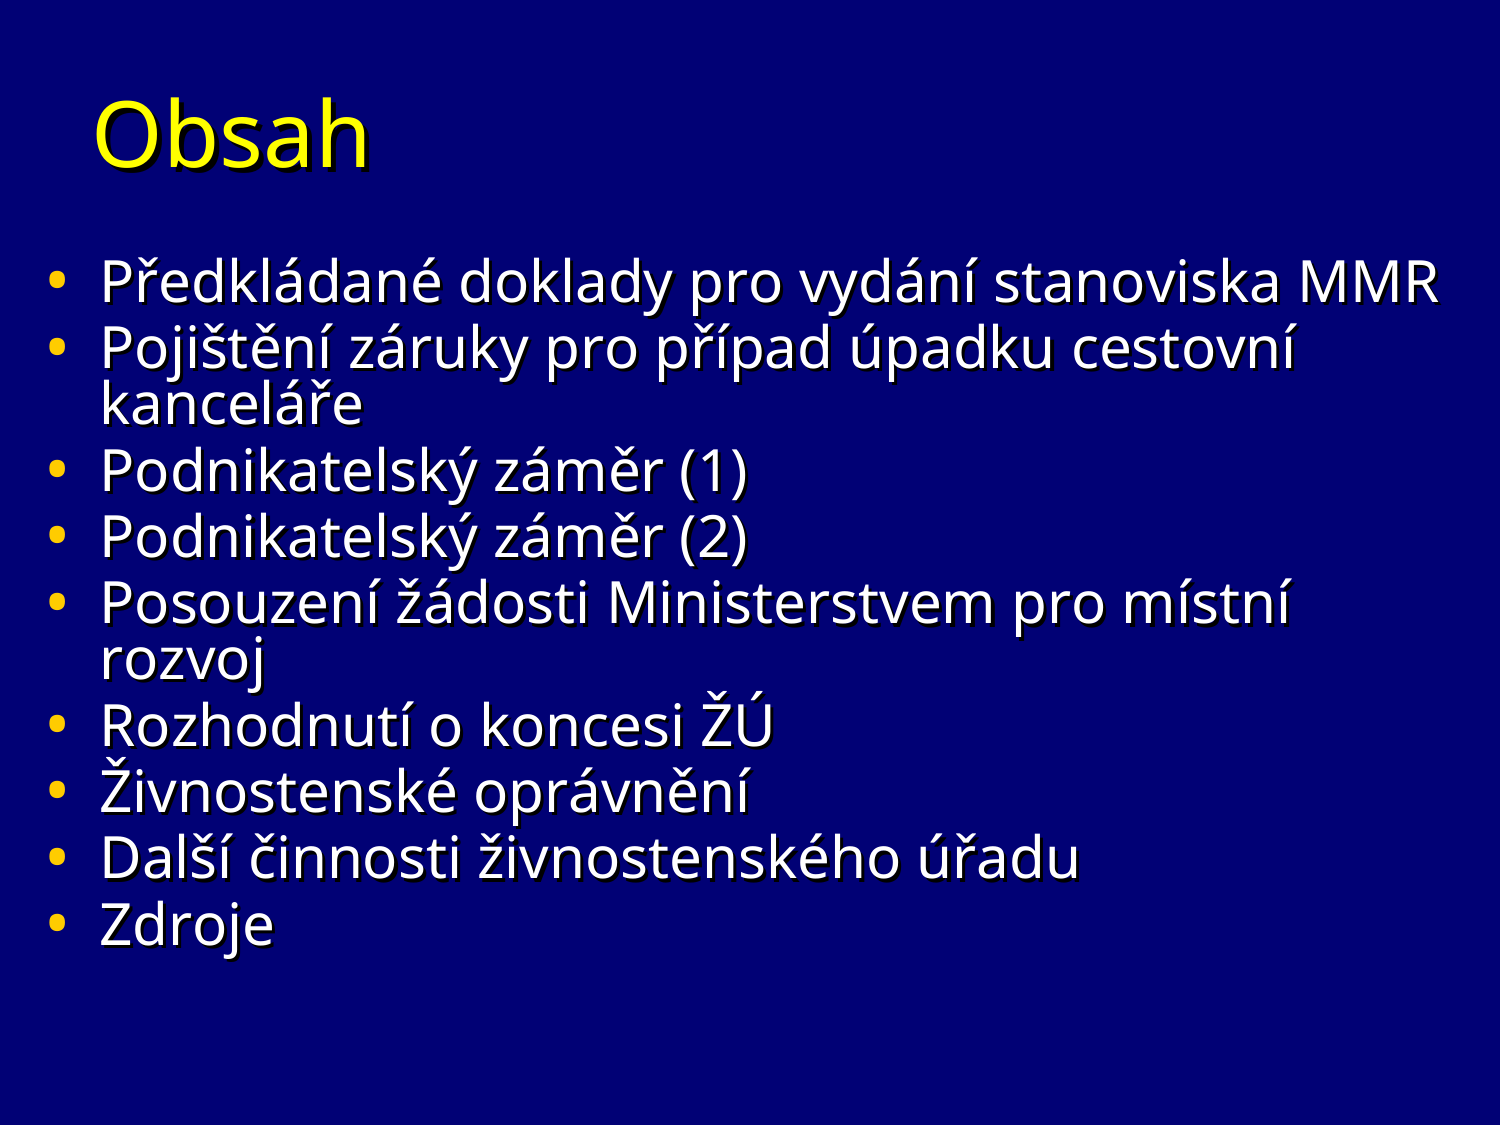

# Obsah
Předkládané doklady pro vydání stanoviska MMR
Pojištění záruky pro případ úpadku cestovní kanceláře
Podnikatelský záměr (1)
Podnikatelský záměr (2)
Posouzení žádosti Ministerstvem pro místní rozvoj
Rozhodnutí o koncesi ŽÚ
Živnostenské oprávnění
Další činnosti živnostenského úřadu
Zdroje